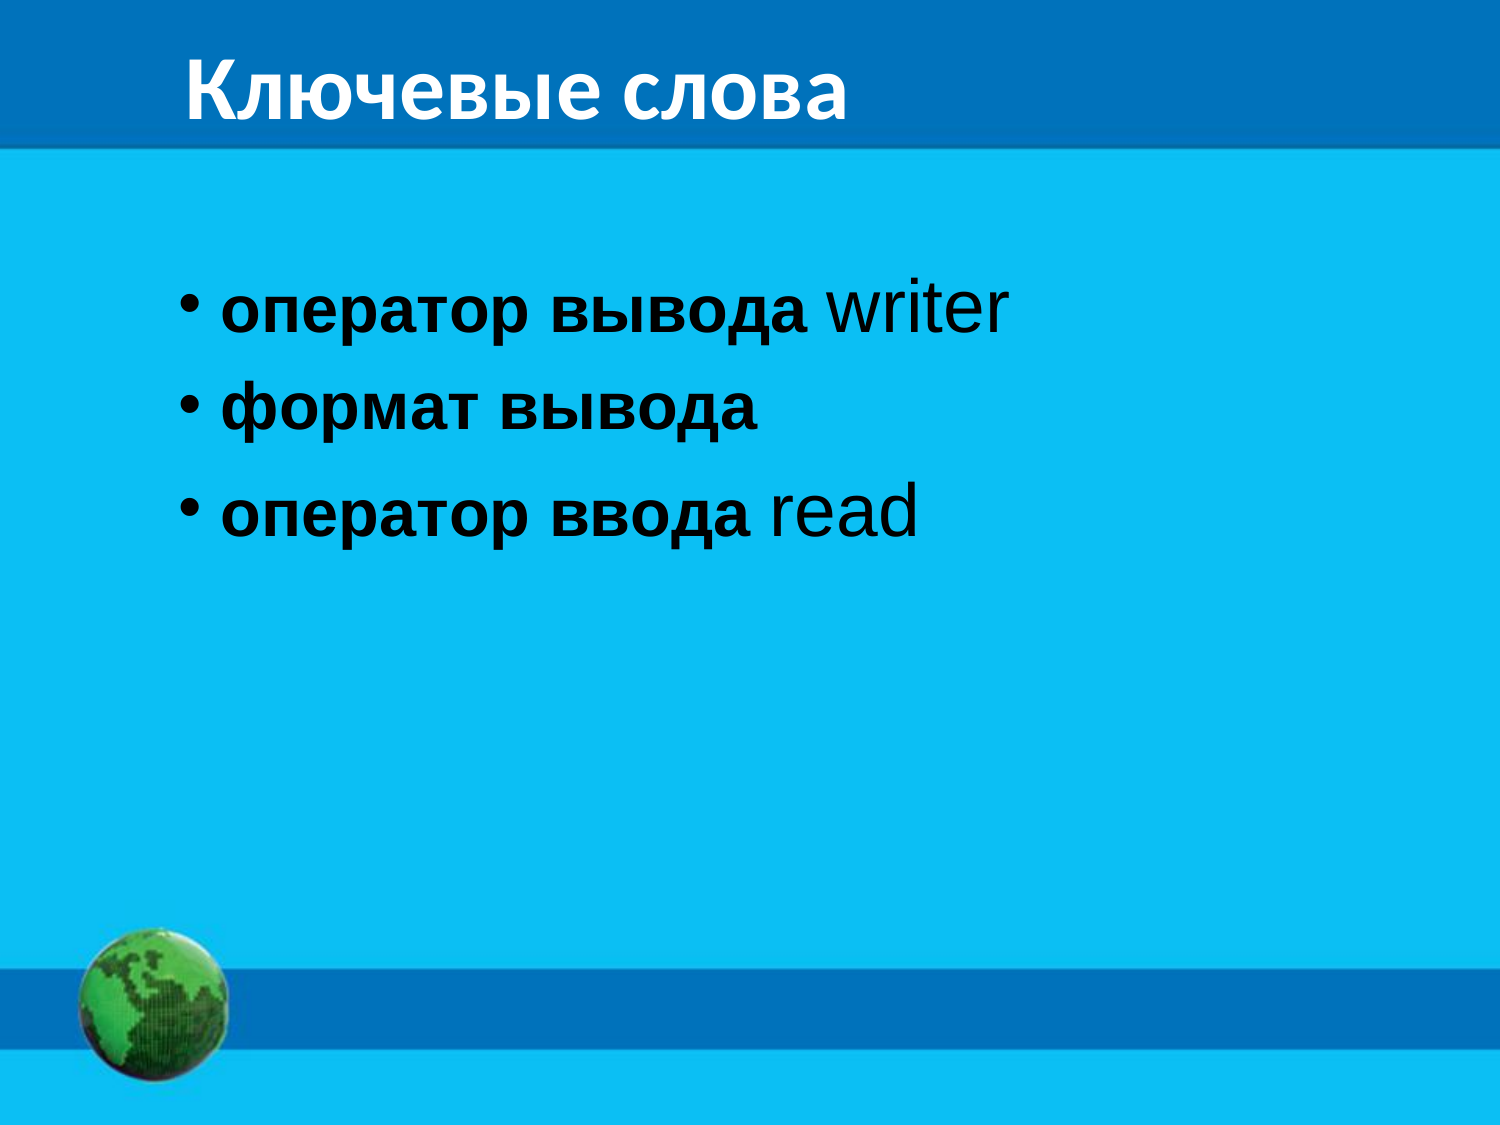

Ключевые слова
 оператор вывода writer
 формат вывода
 оператор ввода read